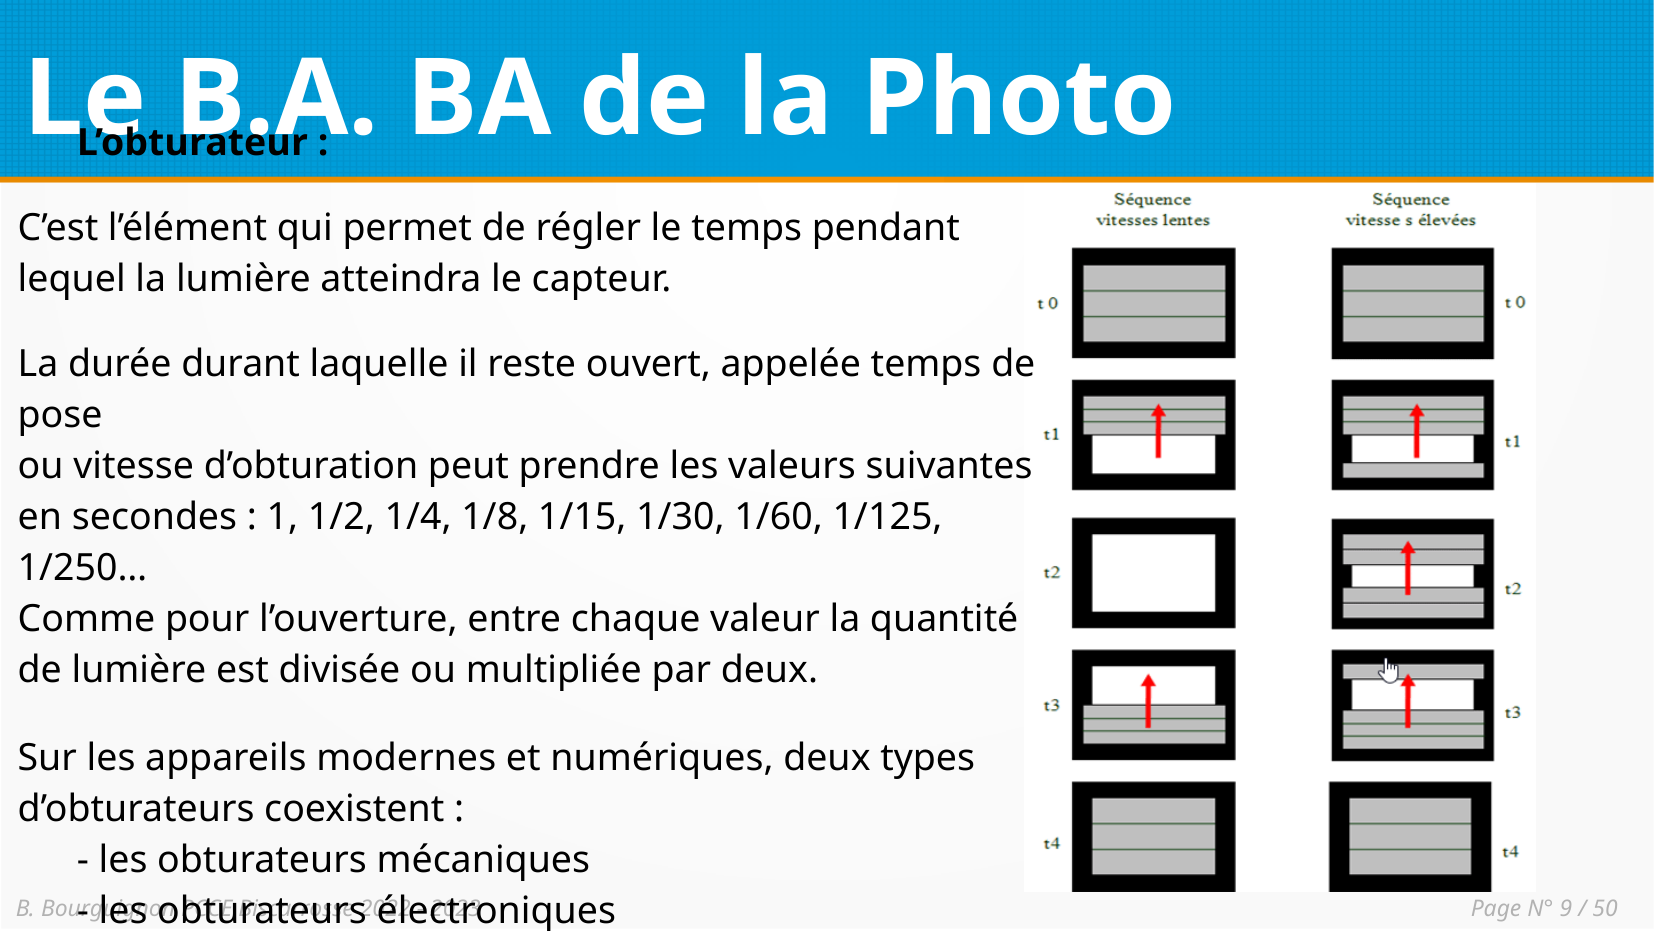

# Le B.A. BA de la Photo
	L’obturateur :
C’est l’élément qui permet de régler le temps pendant lequel la lumière atteindra le capteur.
La durée durant laquelle il reste ouvert, appelée temps de pose
ou vitesse d’obturation peut prendre les valeurs suivantes en secondes : 1, 1/2, 1/4, 1/8, 1/15, 1/30, 1/60, 1/125, 1/250…
Comme pour l’ouverture, entre chaque valeur la quantité de lumière est divisée ou multipliée par deux.
Sur les appareils modernes et numériques, deux types d’obturateurs coexistent :
	- les obturateurs mécaniques
	- les obturateurs électroniques